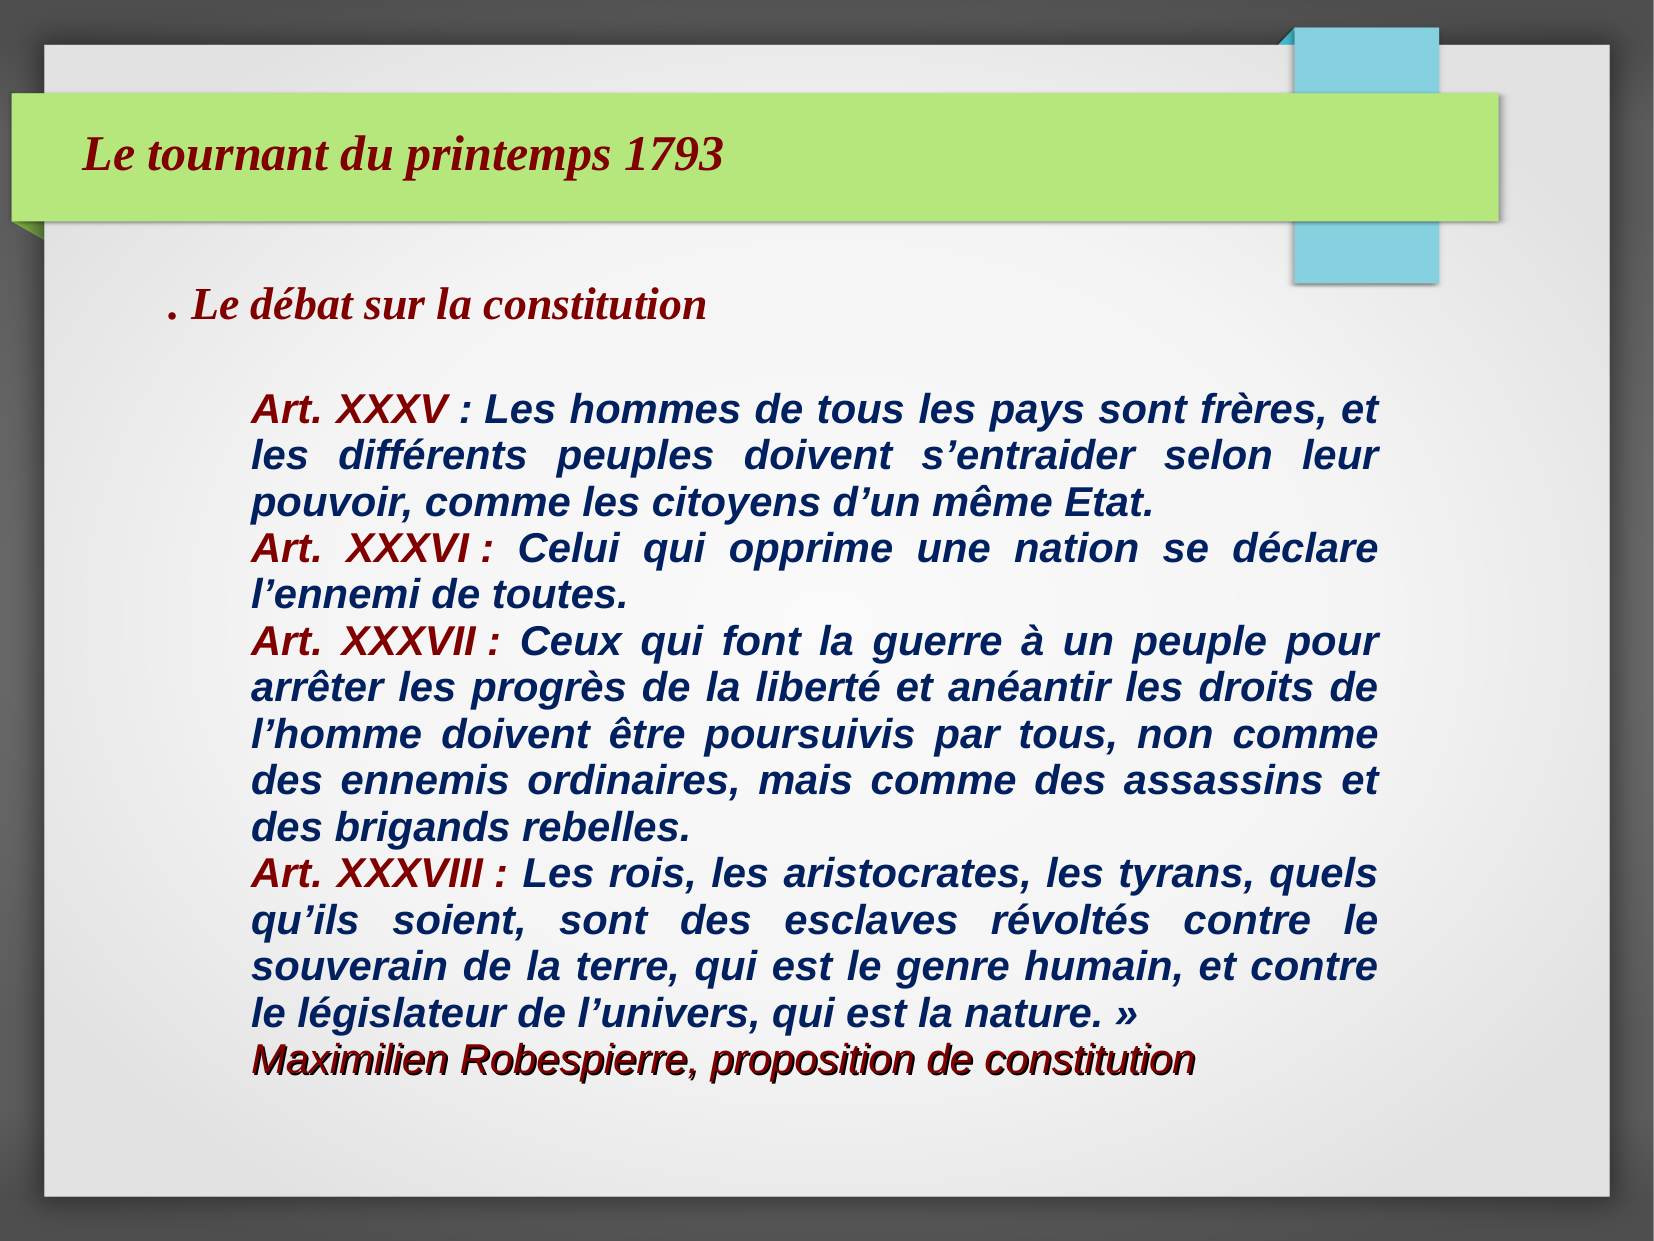

# Le tournant du printemps 1793
. Le débat sur la constitution
Art. XXXV : Les hommes de tous les pays sont frères, et les différents peuples doivent s’entraider selon leur pouvoir, comme les citoyens d’un même Etat.
Art. XXXVI : Celui qui opprime une nation se déclare l’ennemi de toutes.
Art. XXXVII : Ceux qui font la guerre à un peuple pour arrêter les progrès de la liberté et anéantir les droits de l’homme doivent être poursuivis par tous, non comme des ennemis ordinaires, mais comme des assassins et des brigands rebelles.
Art. XXXVIII : Les rois, les aristocrates, les tyrans, quels qu’ils soient, sont des esclaves révoltés contre le souverain de la terre, qui est le genre humain, et contre le législateur de l’univers, qui est la nature. »
Maximilien Robespierre, proposition de constitution